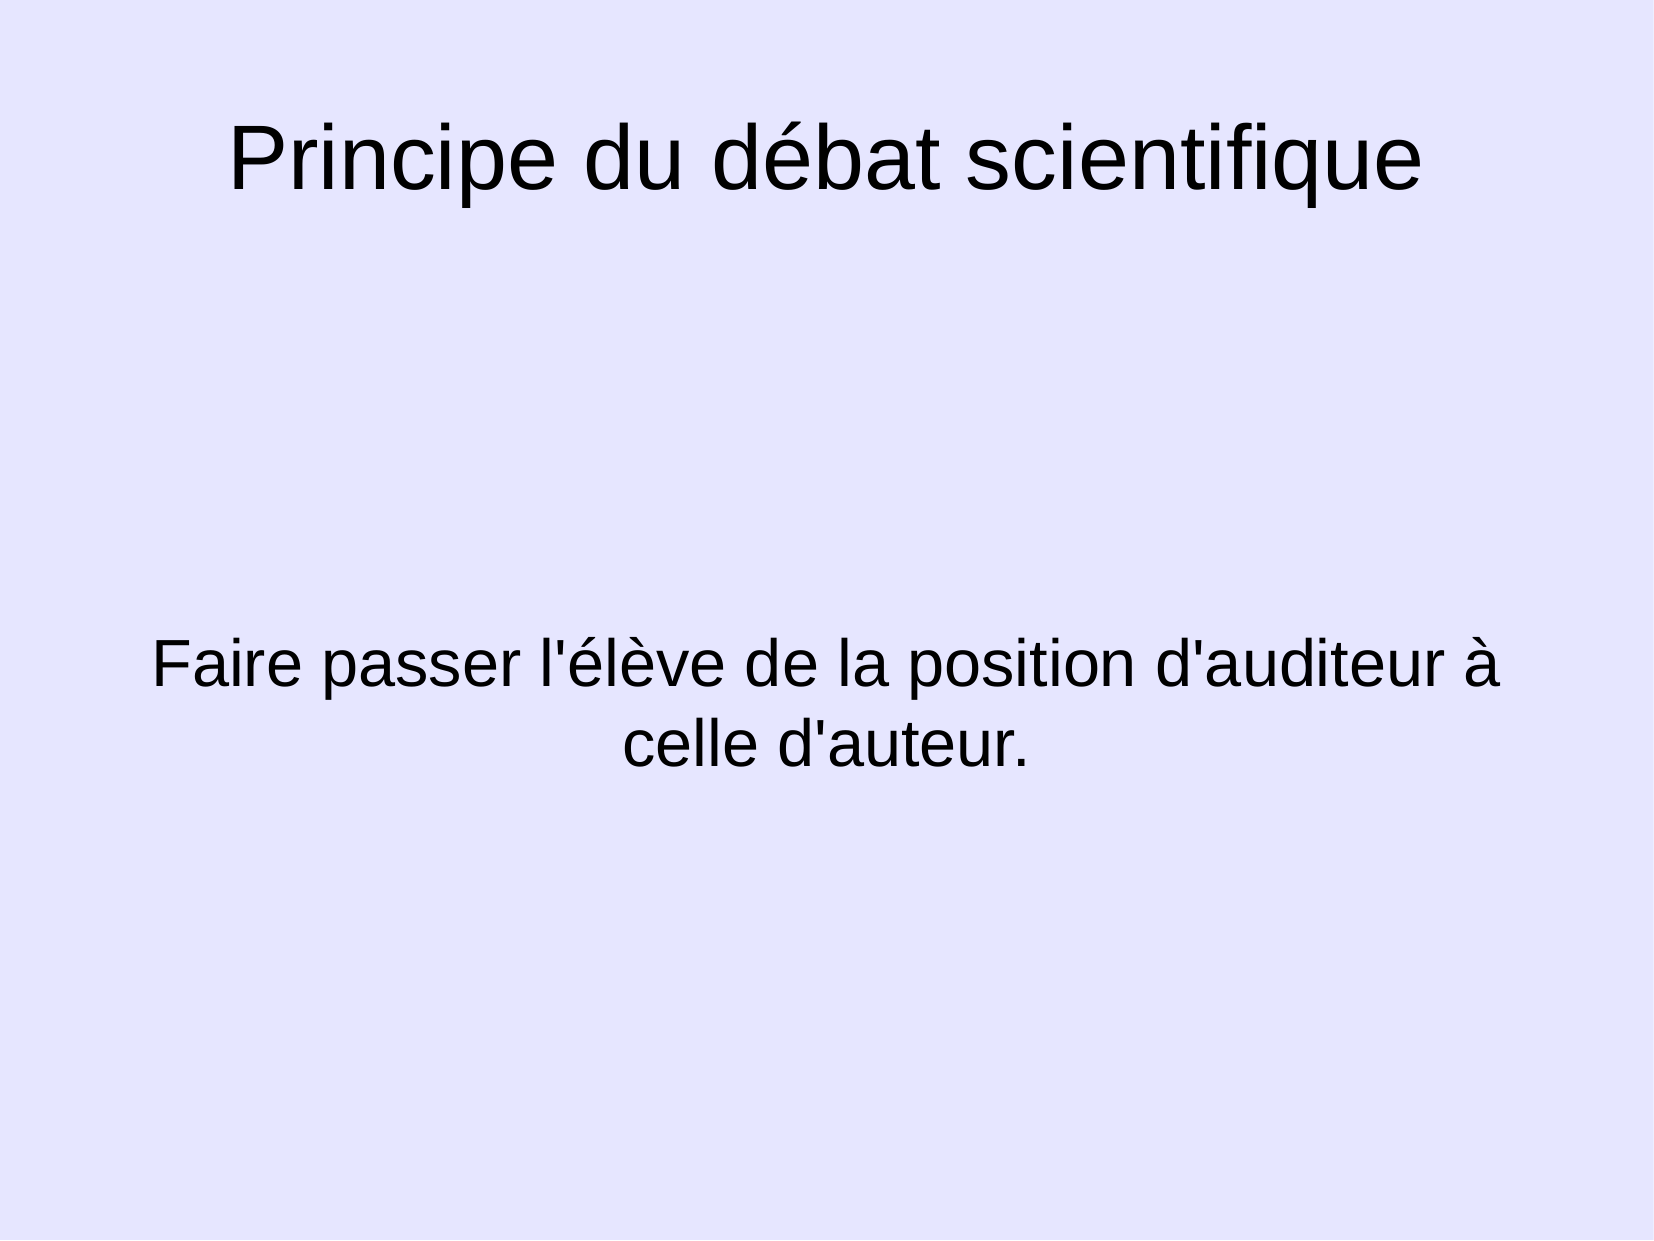

# Principe du débat scientifique
Faire passer l'élève de la position d'auditeur à celle d'auteur.